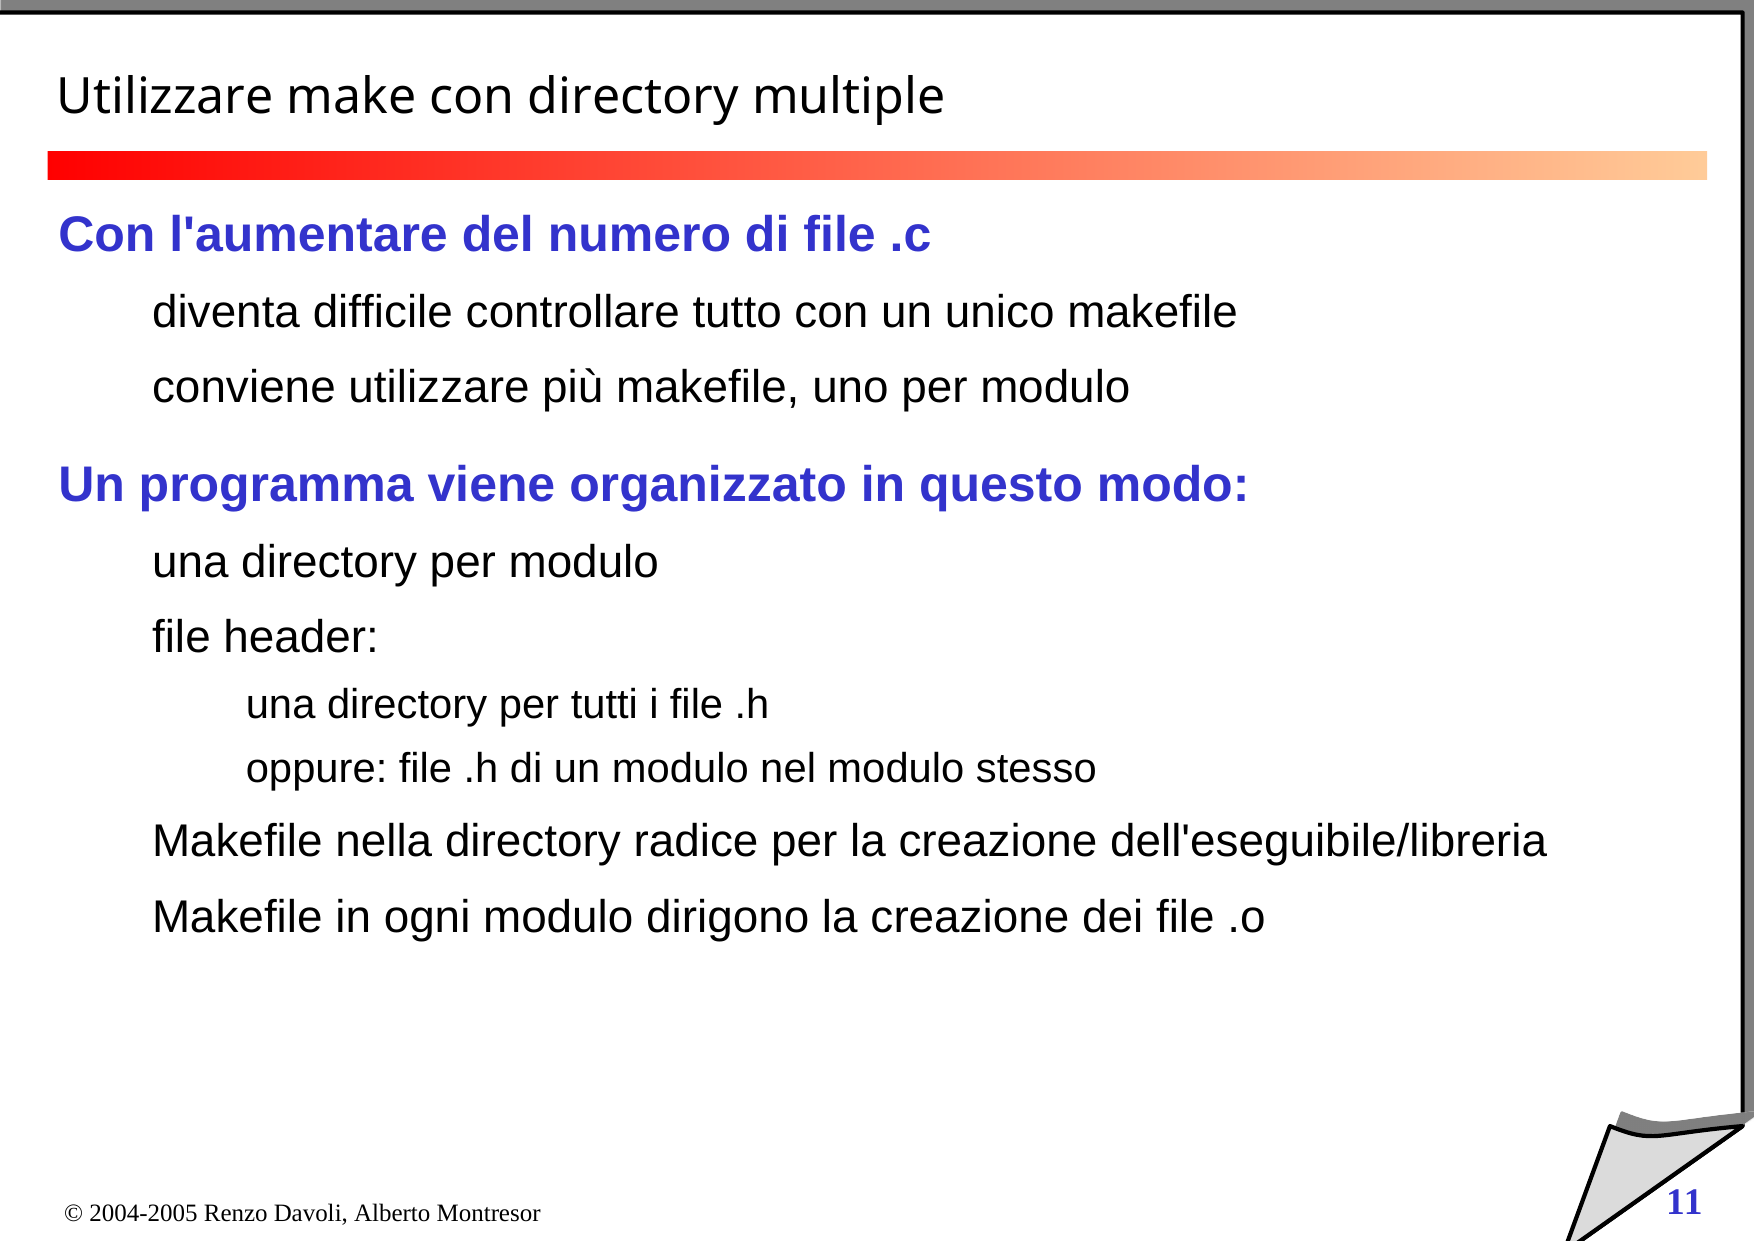

# Utilizzare make con directory multiple
Con l'aumentare del numero di file .c
diventa difficile controllare tutto con un unico makefile
conviene utilizzare più makefile, uno per modulo
Un programma viene organizzato in questo modo:
una directory per modulo
file header:
una directory per tutti i file .h
oppure: file .h di un modulo nel modulo stesso
Makefile nella directory radice per la creazione dell'eseguibile/libreria
Makefile in ogni modulo dirigono la creazione dei file .o